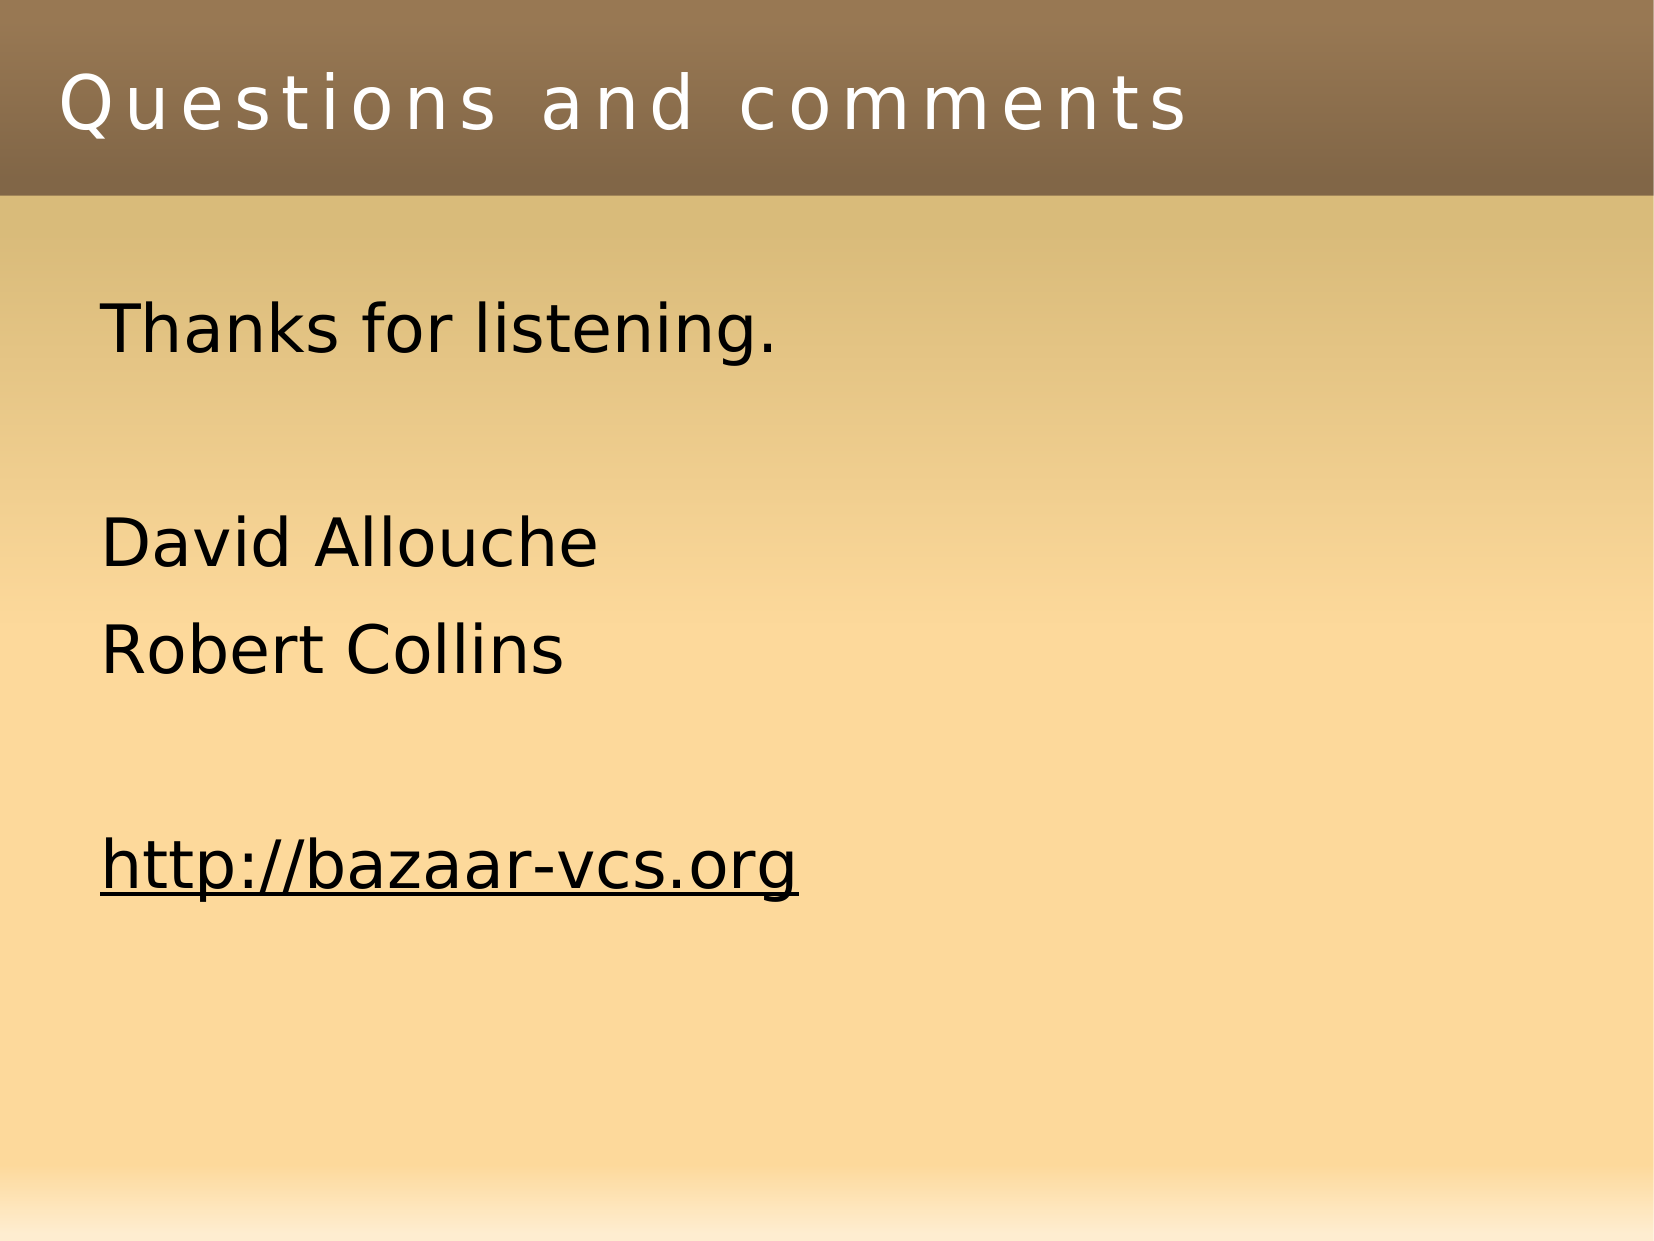

# Questions and comments
Thanks for listening.
David Allouche
Robert Collins
http://bazaar-vcs.org